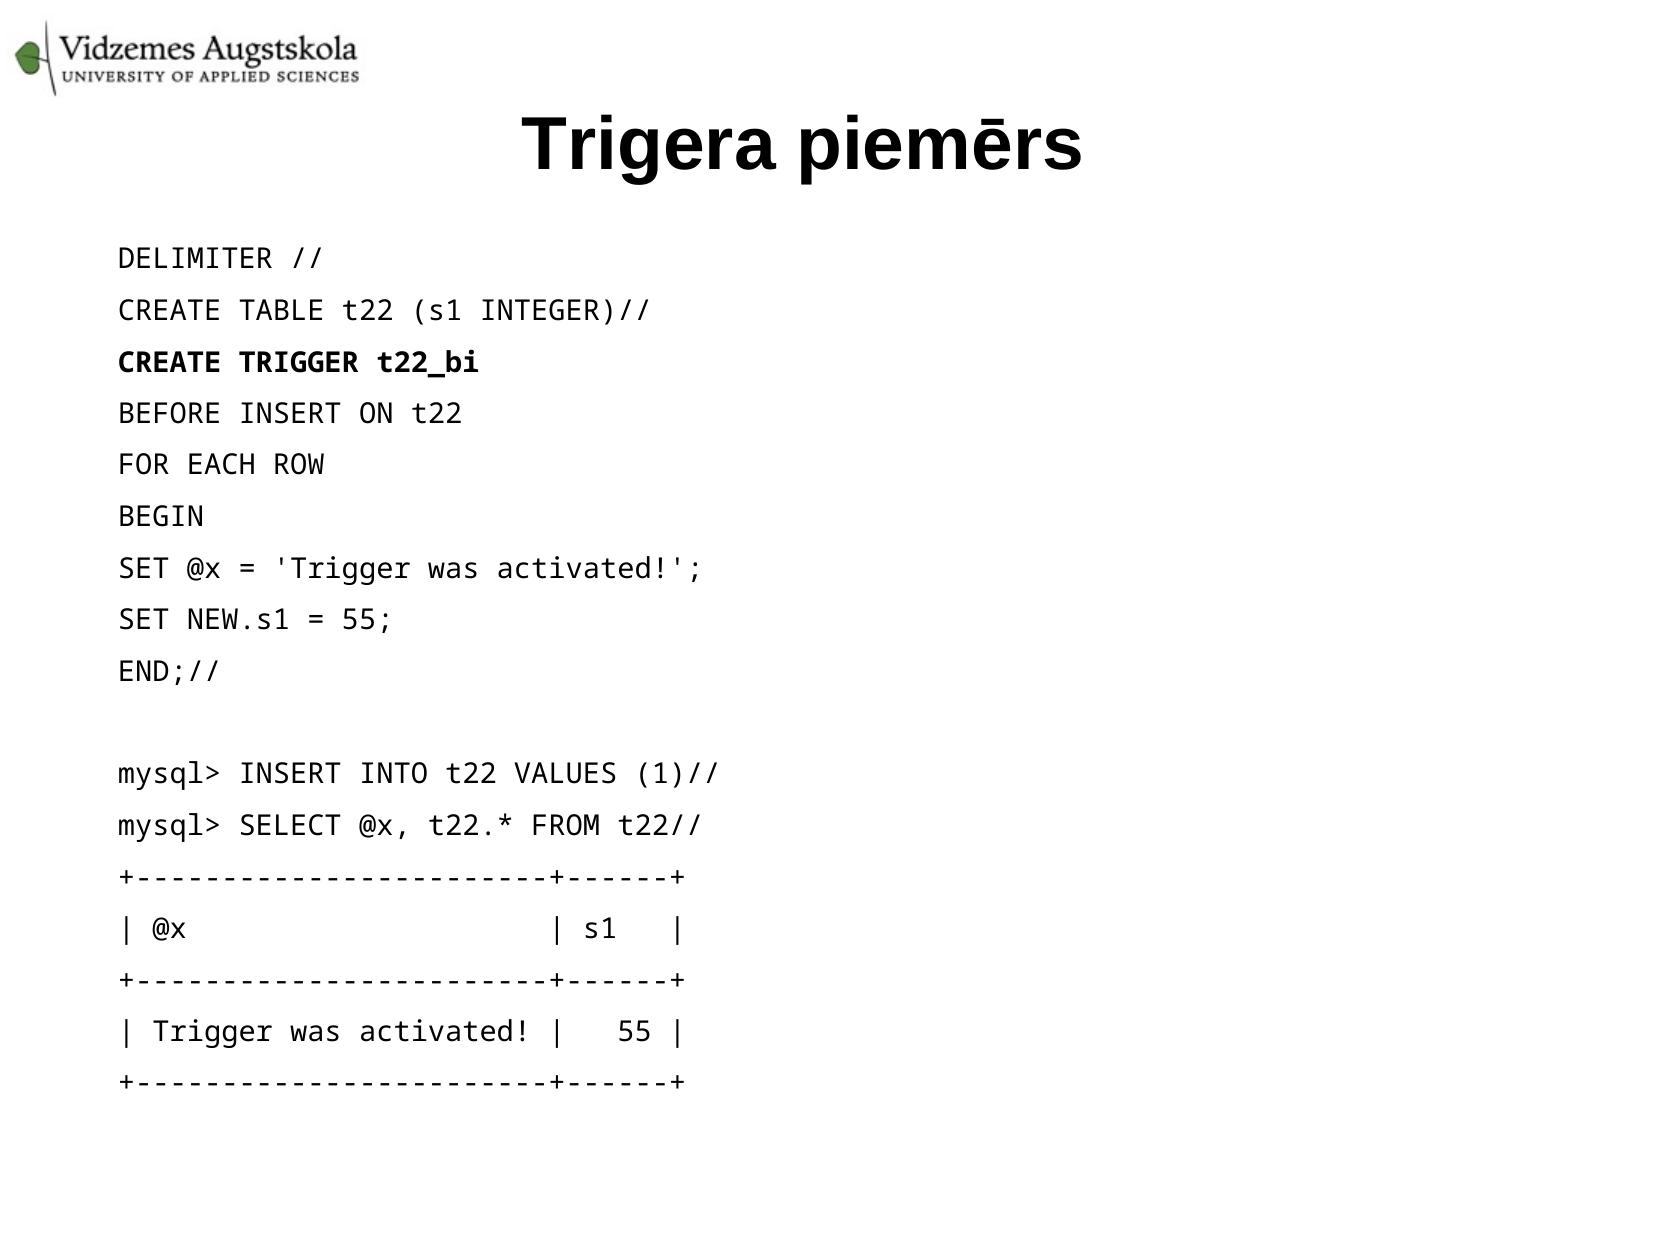

# Trigera piemērs
DELIMITER //
CREATE TABLE t22 (s1 INTEGER)//
CREATE TRIGGER t22_bi
BEFORE INSERT ON t22
FOR EACH ROW
BEGIN
SET @x = 'Trigger was activated!';
SET NEW.s1 = 55;
END;//
mysql> INSERT INTO t22 VALUES (1)//
mysql> SELECT @x, t22.* FROM t22//
+------------------------+------+
| @x | s1 |
+------------------------+------+
| Trigger was activated! | 55 |
+------------------------+------+